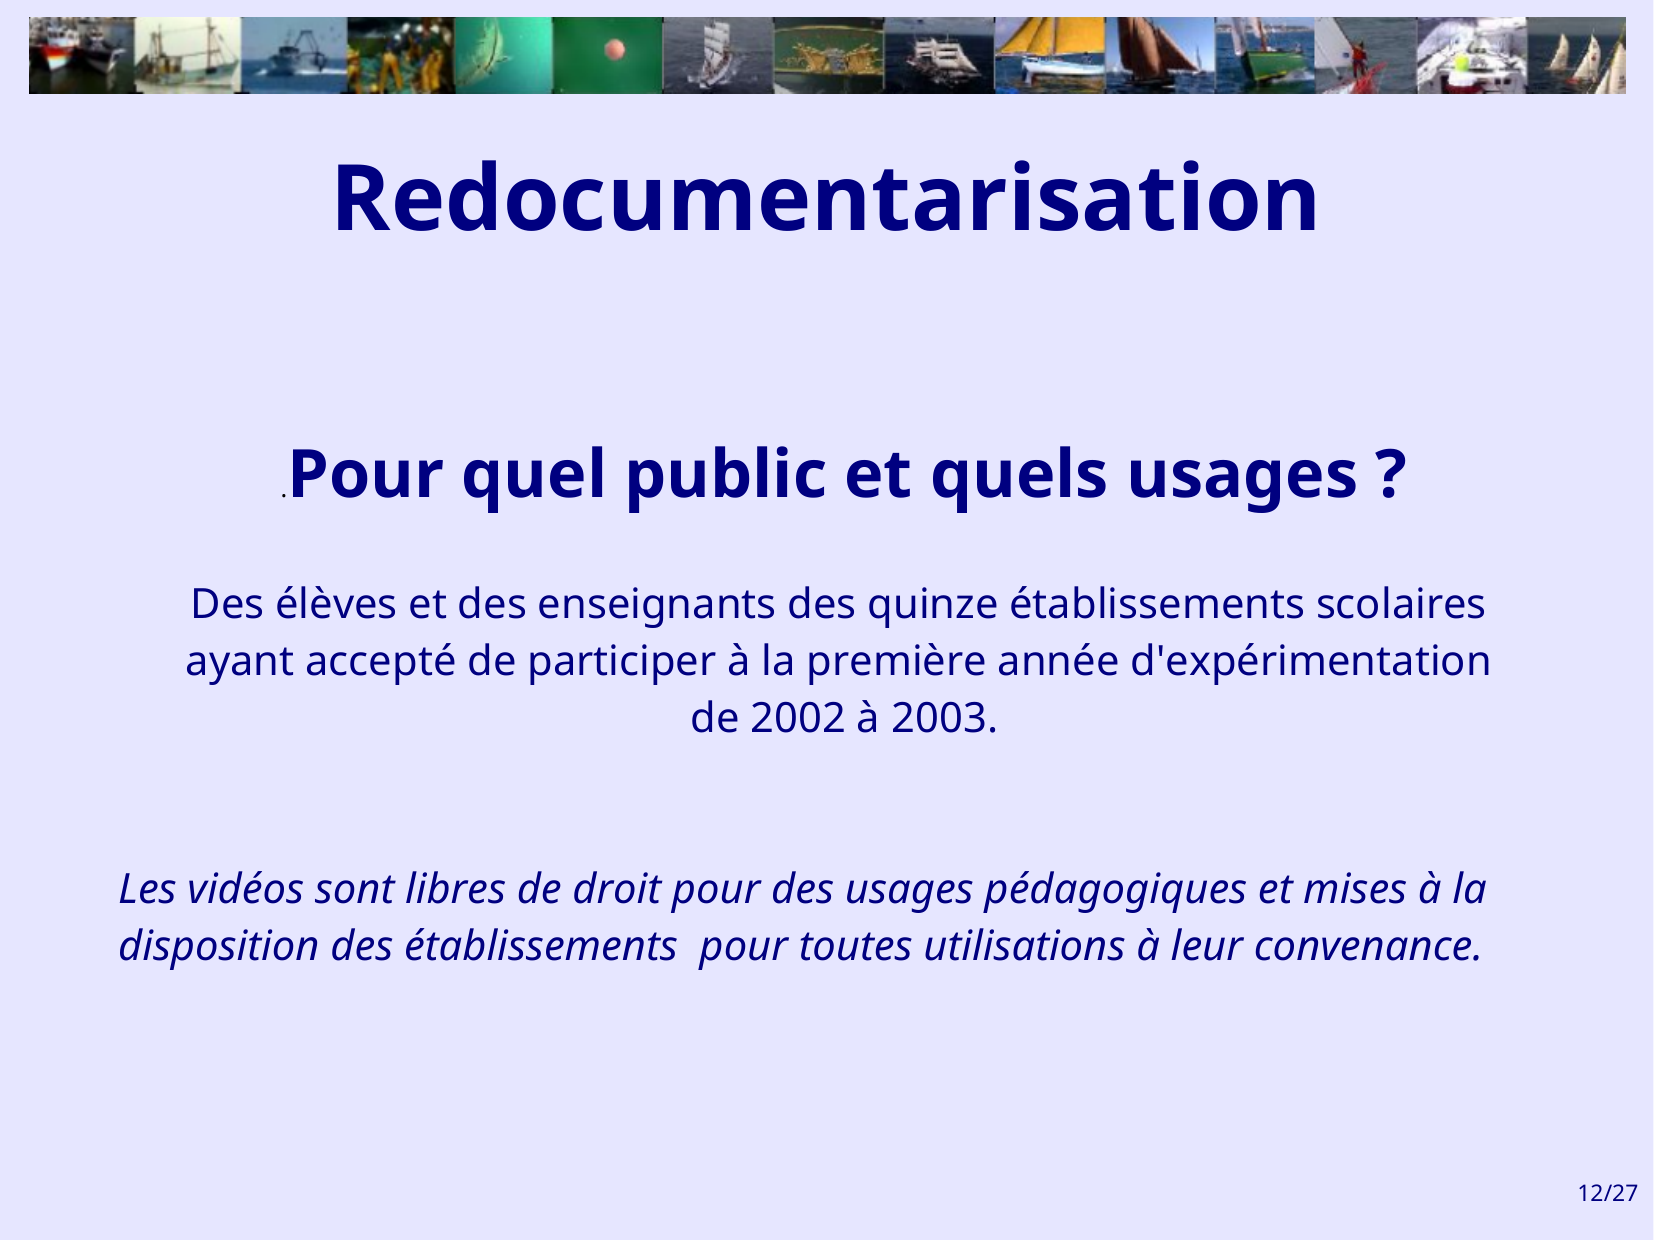

Redocumentarisation
# .Pour quel public et quels usages ?
Des élèves et des enseignants des quinze établissements scolaires
ayant accepté de participer à la première année d'expérimentation
de 2002 à 2003.
Les vidéos sont libres de droit pour des usages pédagogiques et mises à la
disposition des établissements pour toutes utilisations à leur convenance.